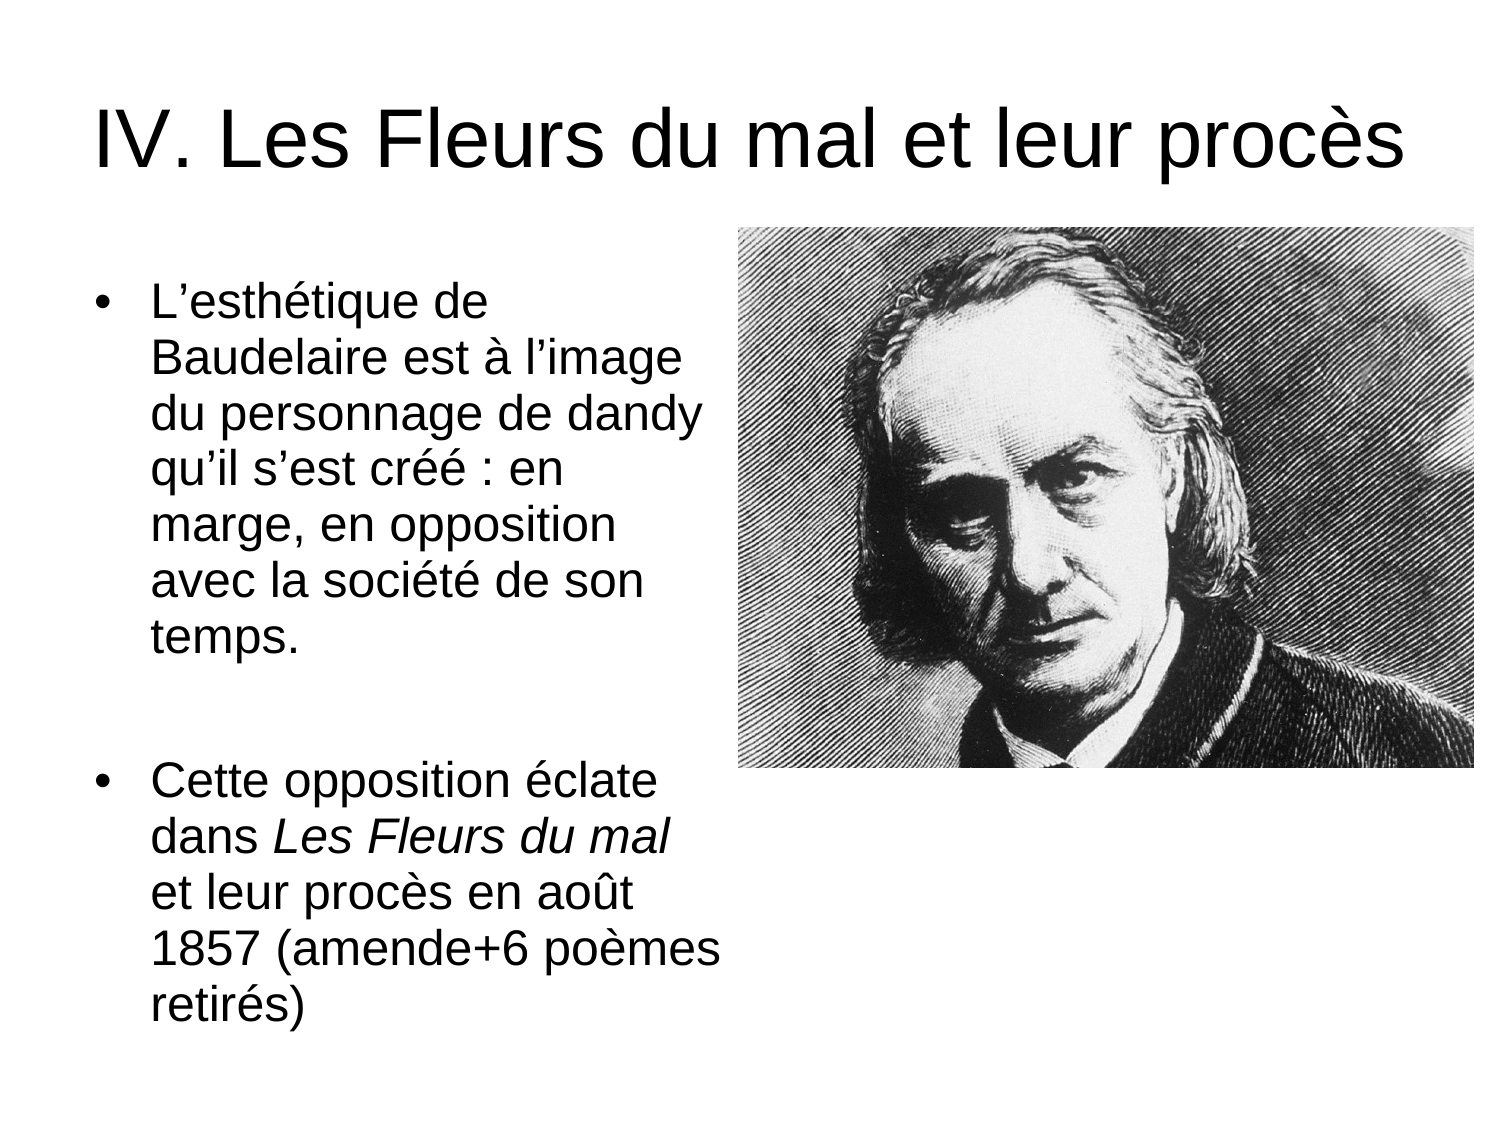

# IV. Les Fleurs du mal et leur procès
L’esthétique de Baudelaire est à l’image du personnage de dandy qu’il s’est créé : en marge, en opposition avec la société de son temps.
Cette opposition éclate dans Les Fleurs du mal et leur procès en août 1857 (amende+6 poèmes retirés)